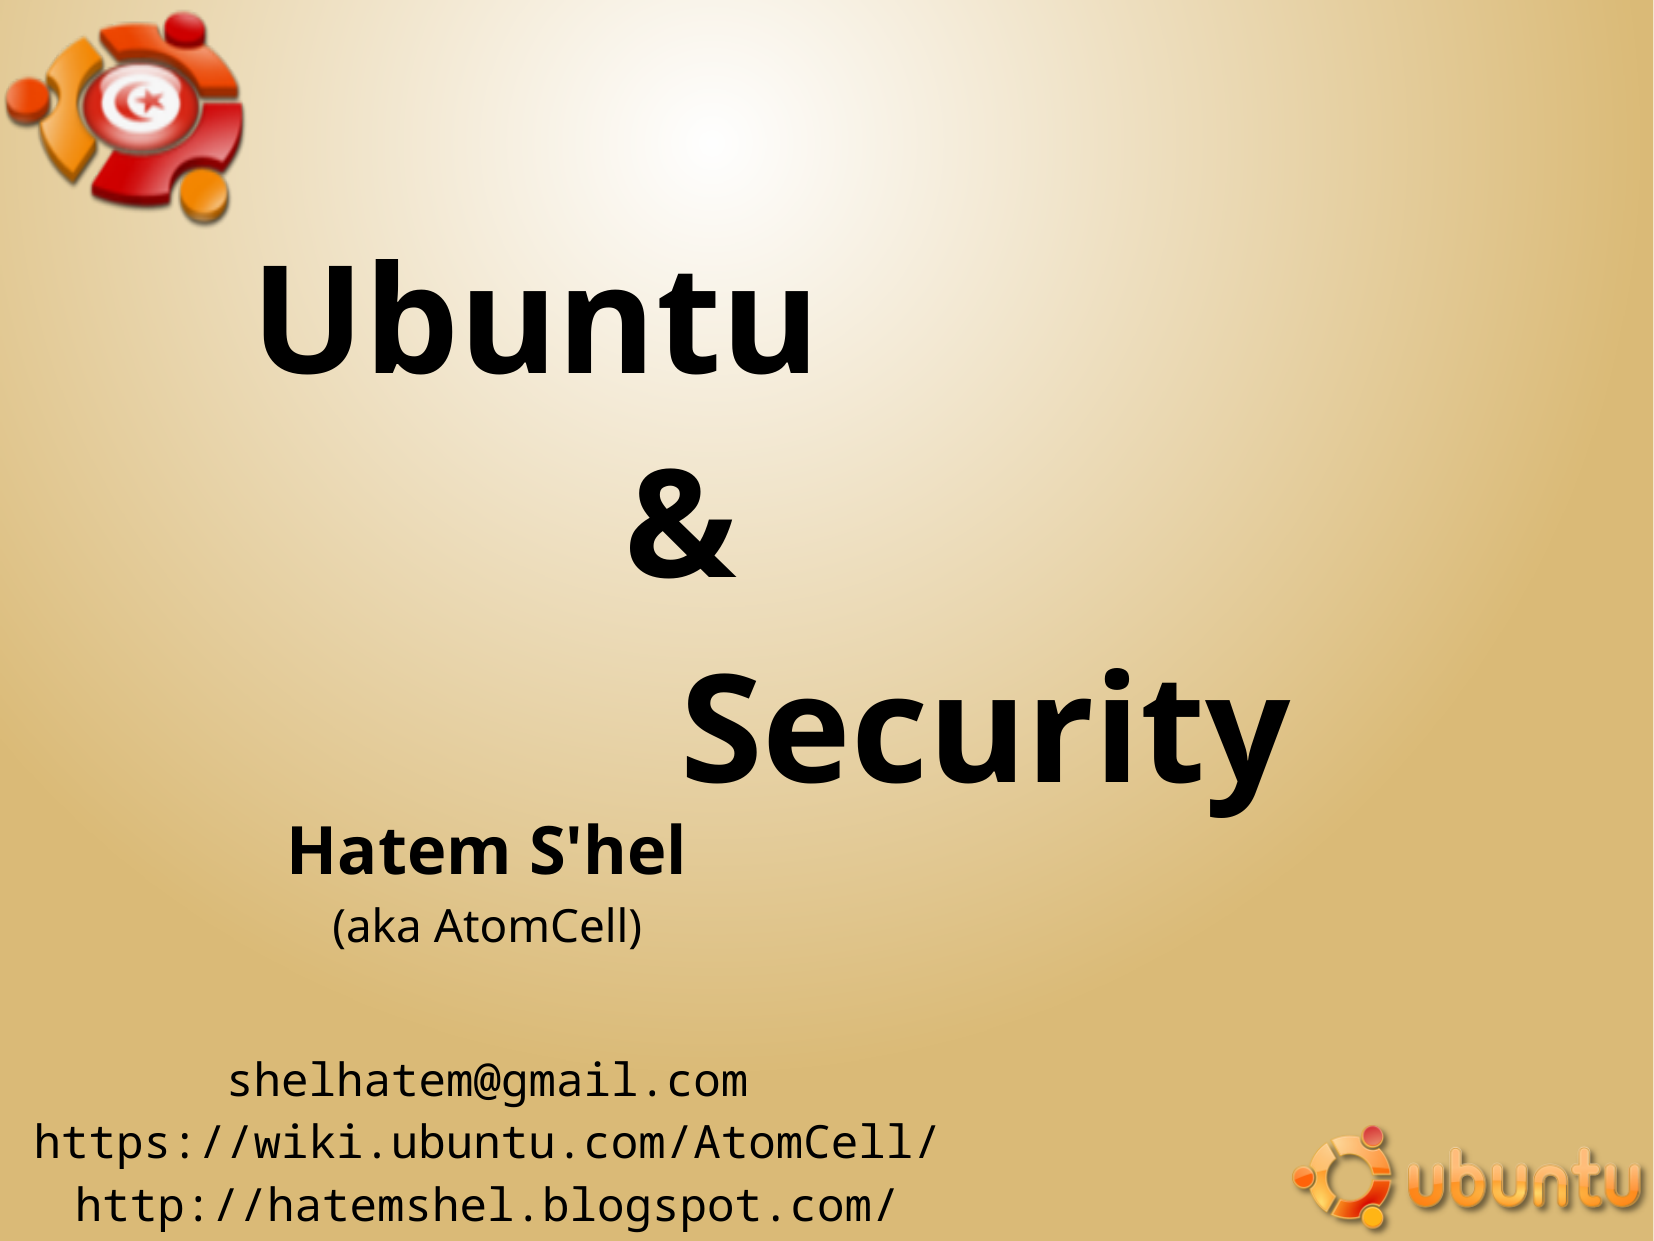

Ubuntu
 		 &
 Security
# Hatem S'hel (aka AtomCell) shelhatem@gmail.com https://wiki.ubuntu.com/AtomCell/ http://hatemshel.blogspot.com/